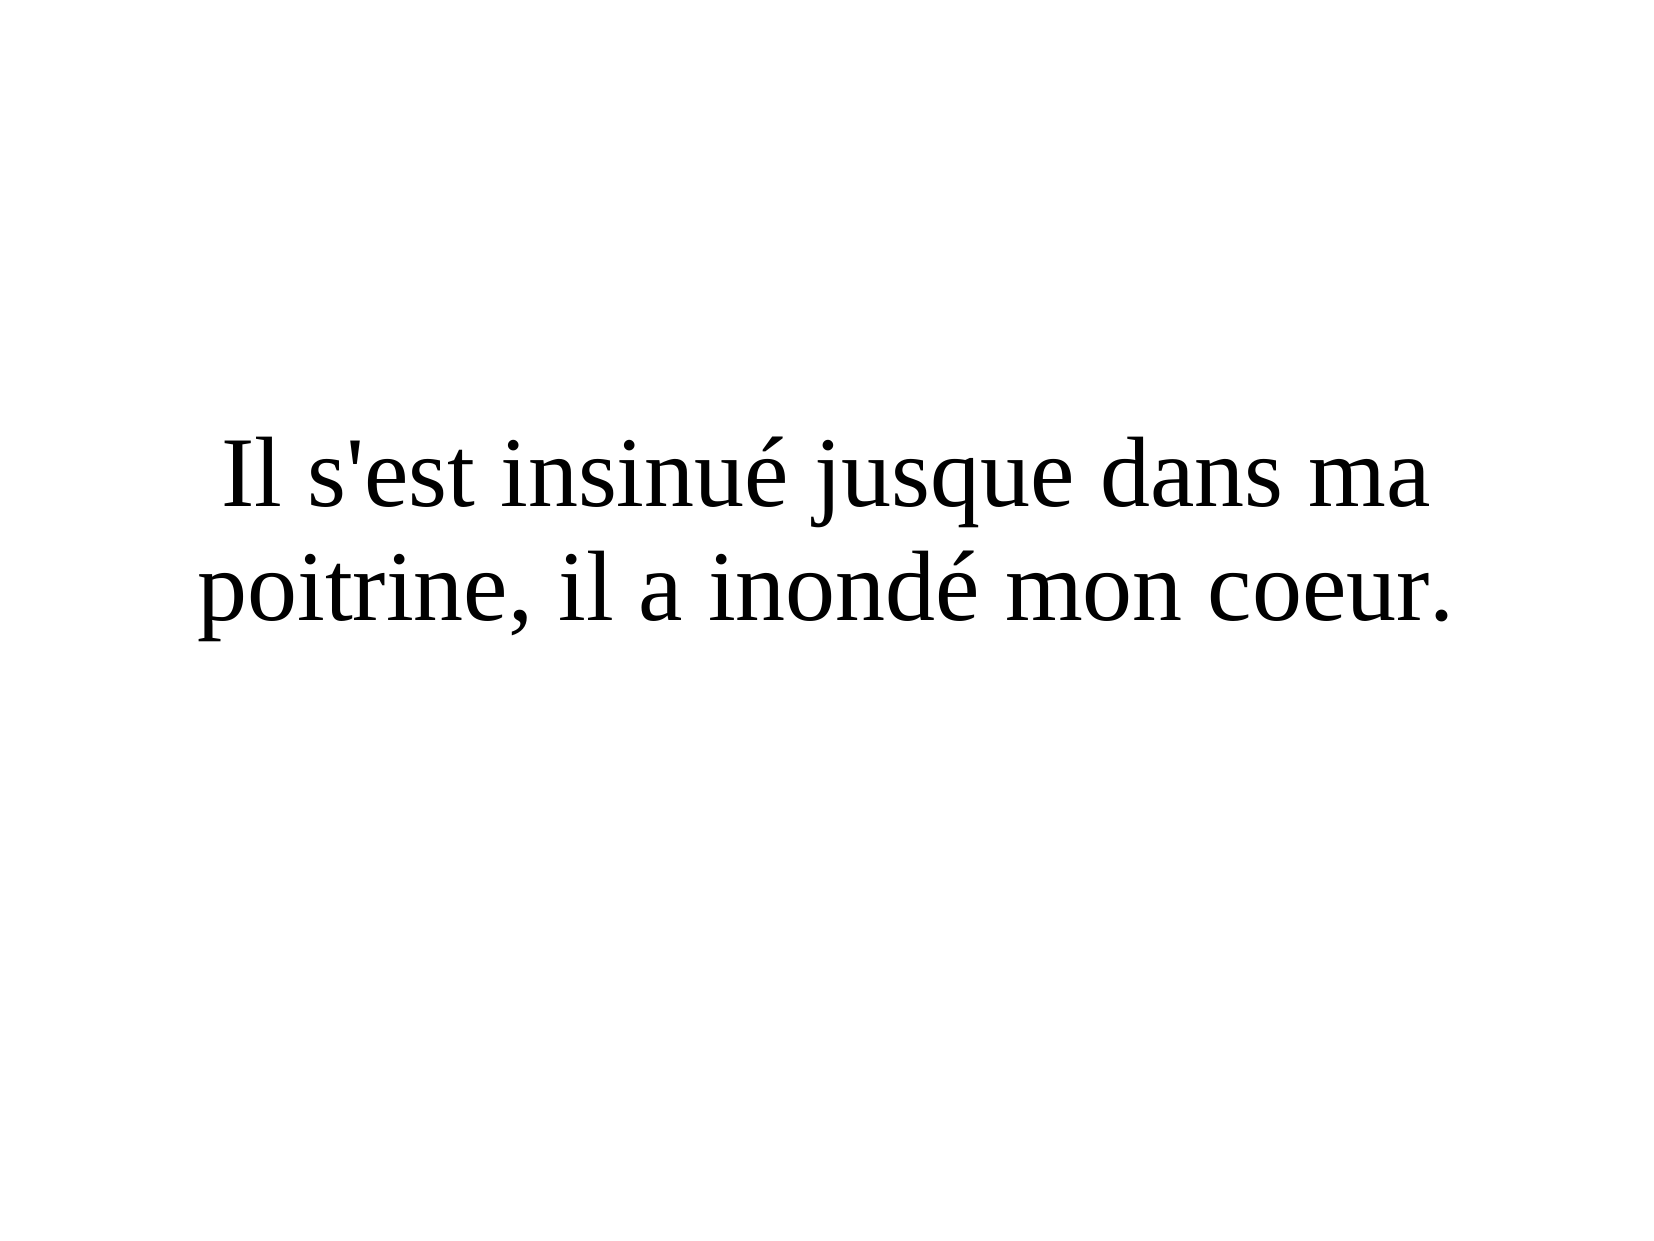

Il s'est insinué jusque dans ma poitrine, il a inondé mon coeur.